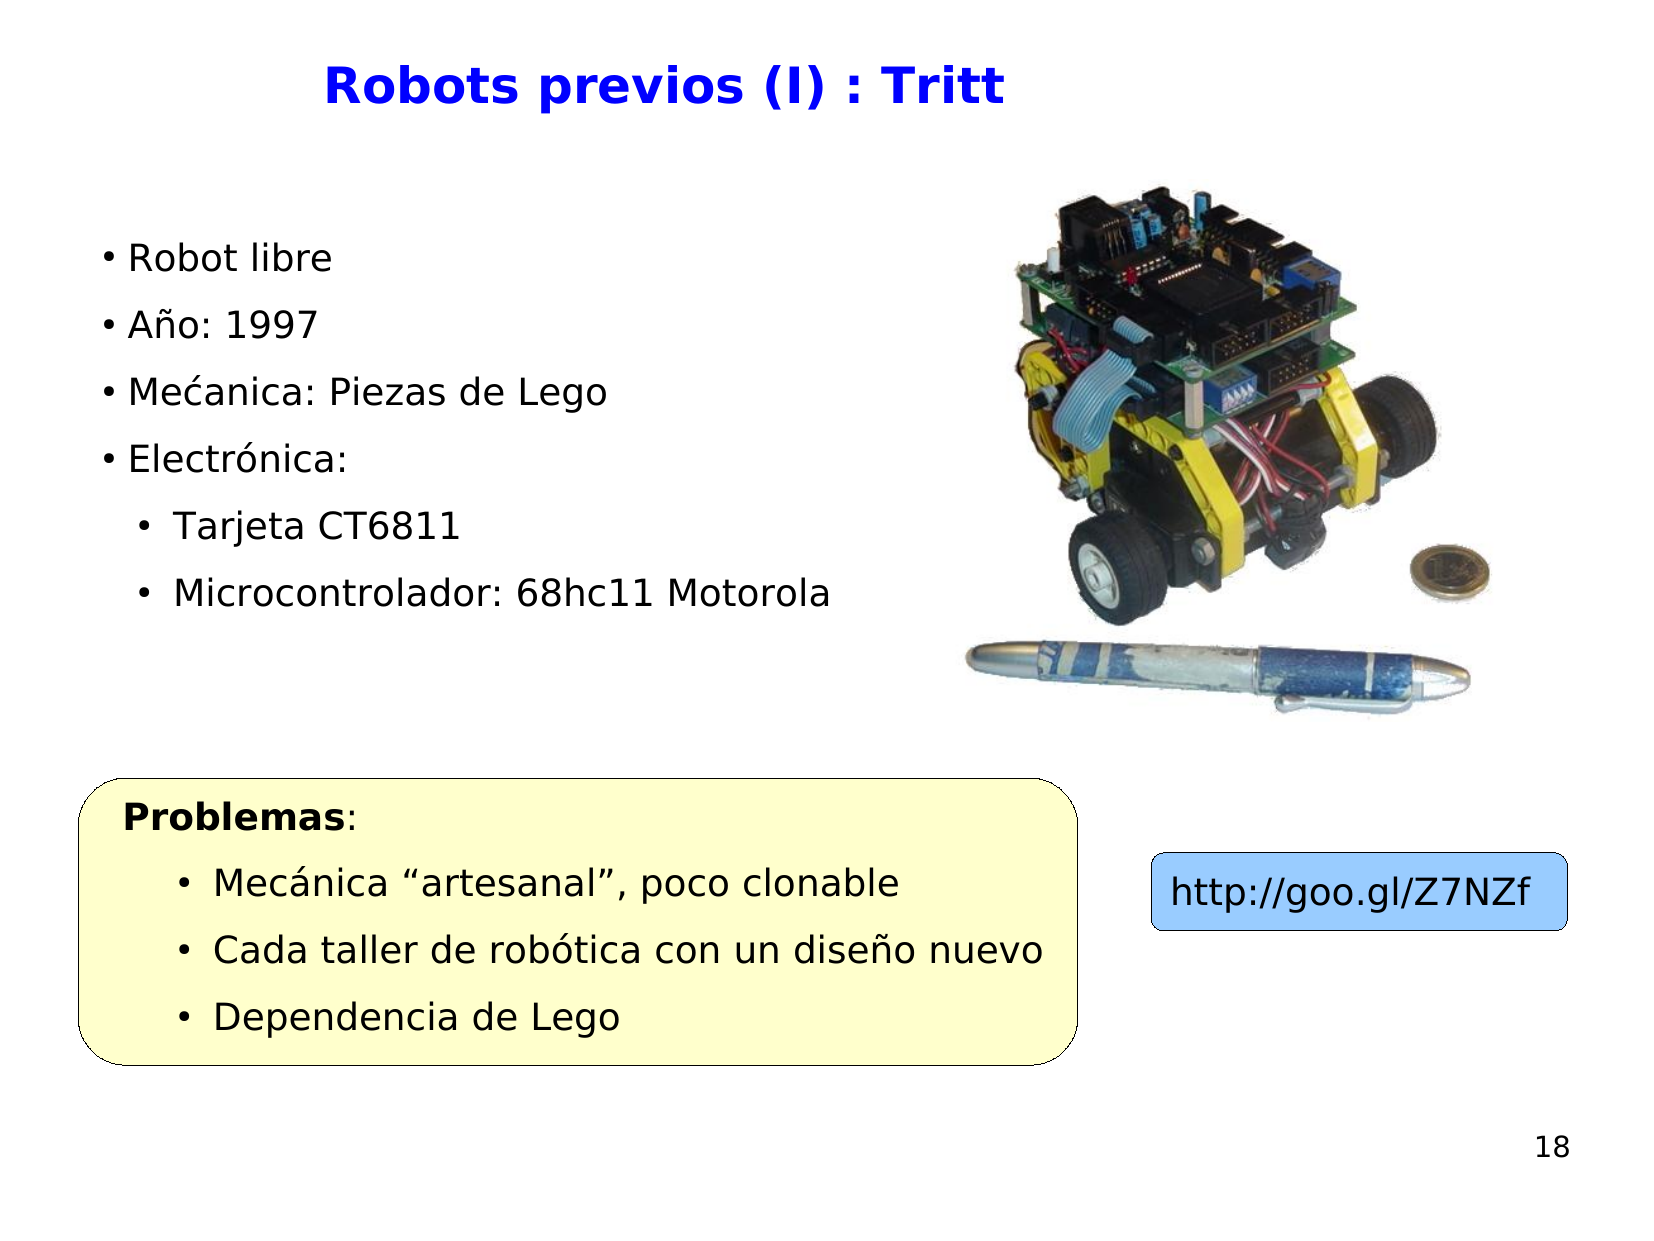

Robots previos (I) : Tritt
 Robot libre
 Año: 1997
 Mećanica: Piezas de Lego
 Electrónica:
Tarjeta CT6811
Microcontrolador: 68hc11 Motorola
Problemas:
Mecánica “artesanal”, poco clonable
Cada taller de robótica con un diseño nuevo
Dependencia de Lego
http://goo.gl/Z7NZf
18